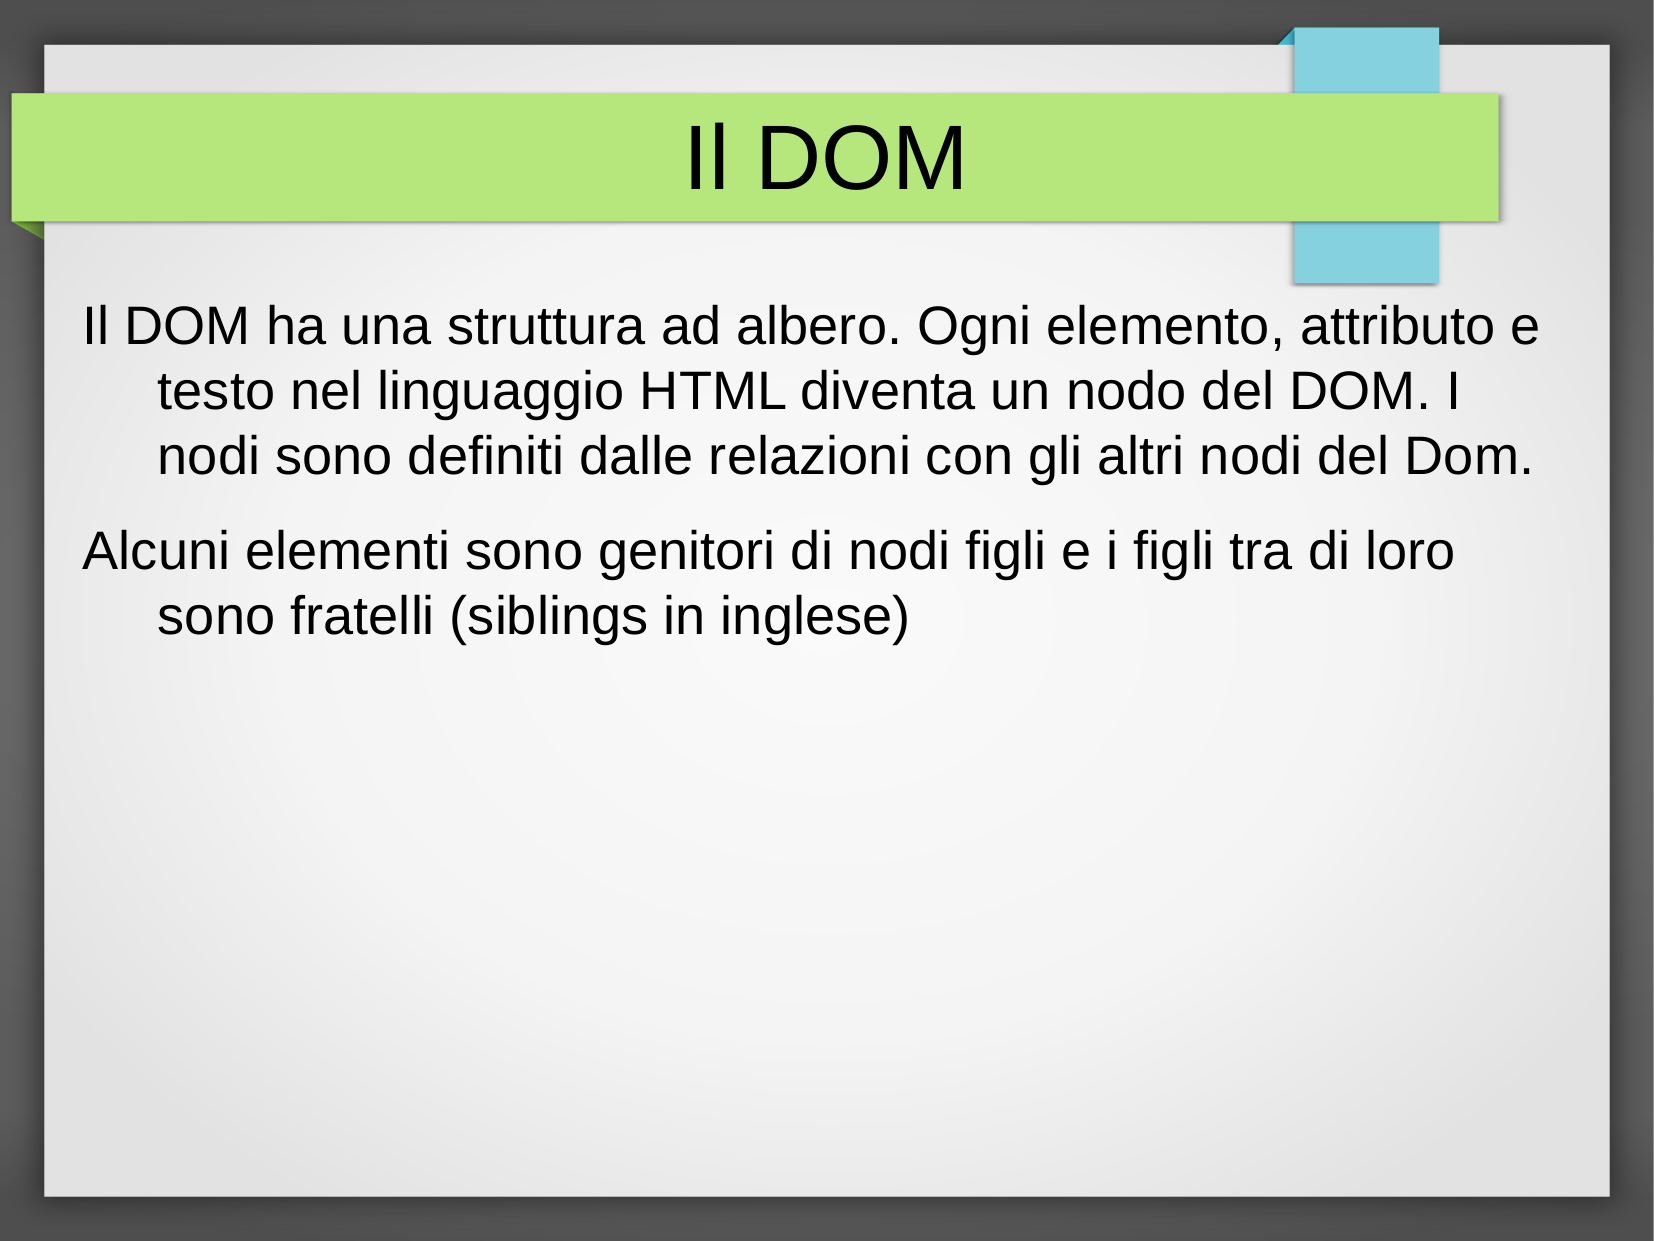

# Il DOM
Il DOM ha una struttura ad albero. Ogni elemento, attributo e testo nel linguaggio HTML diventa un nodo del DOM. I nodi sono definiti dalle relazioni con gli altri nodi del Dom.
Alcuni elementi sono genitori di nodi figli e i figli tra di loro sono fratelli (siblings in inglese)